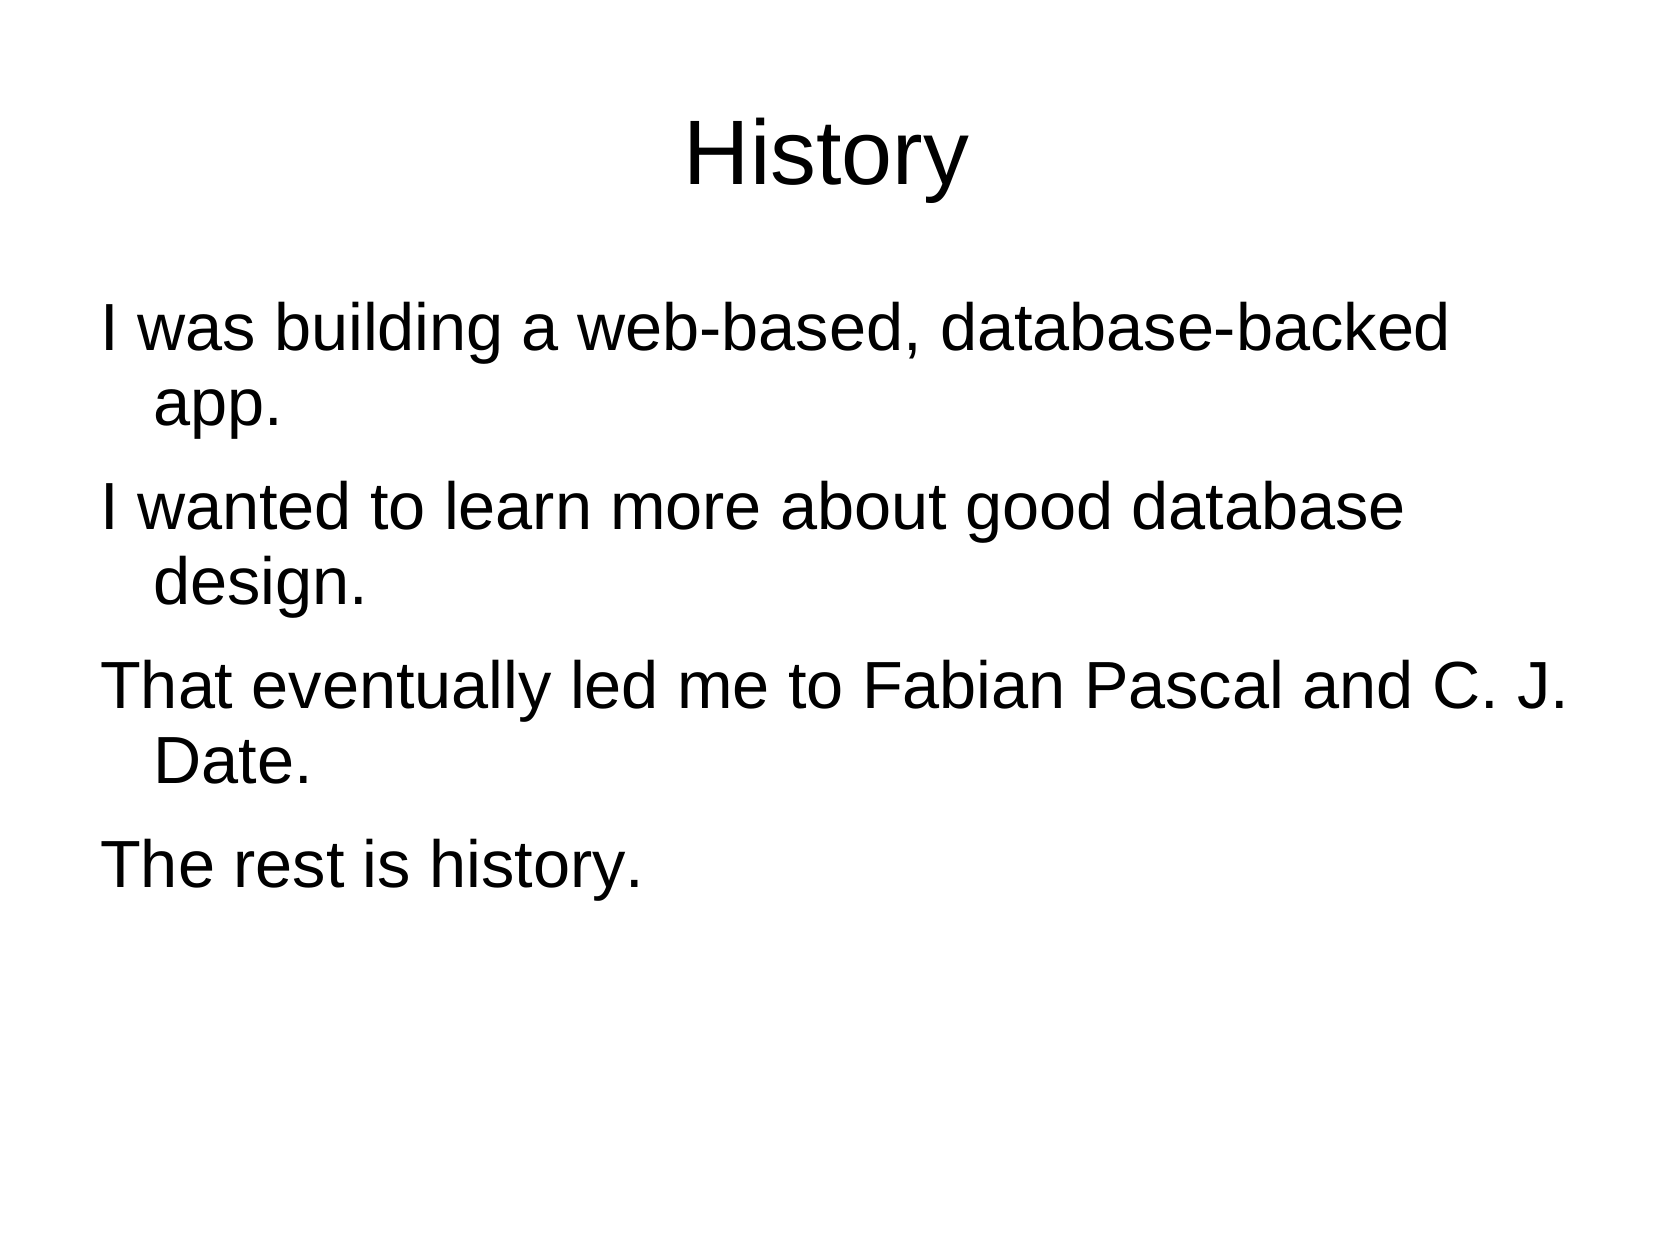

# History
I was building a web-based, database-backed app.
I wanted to learn more about good database design.
That eventually led me to Fabian Pascal and C. J. Date.
The rest is history.